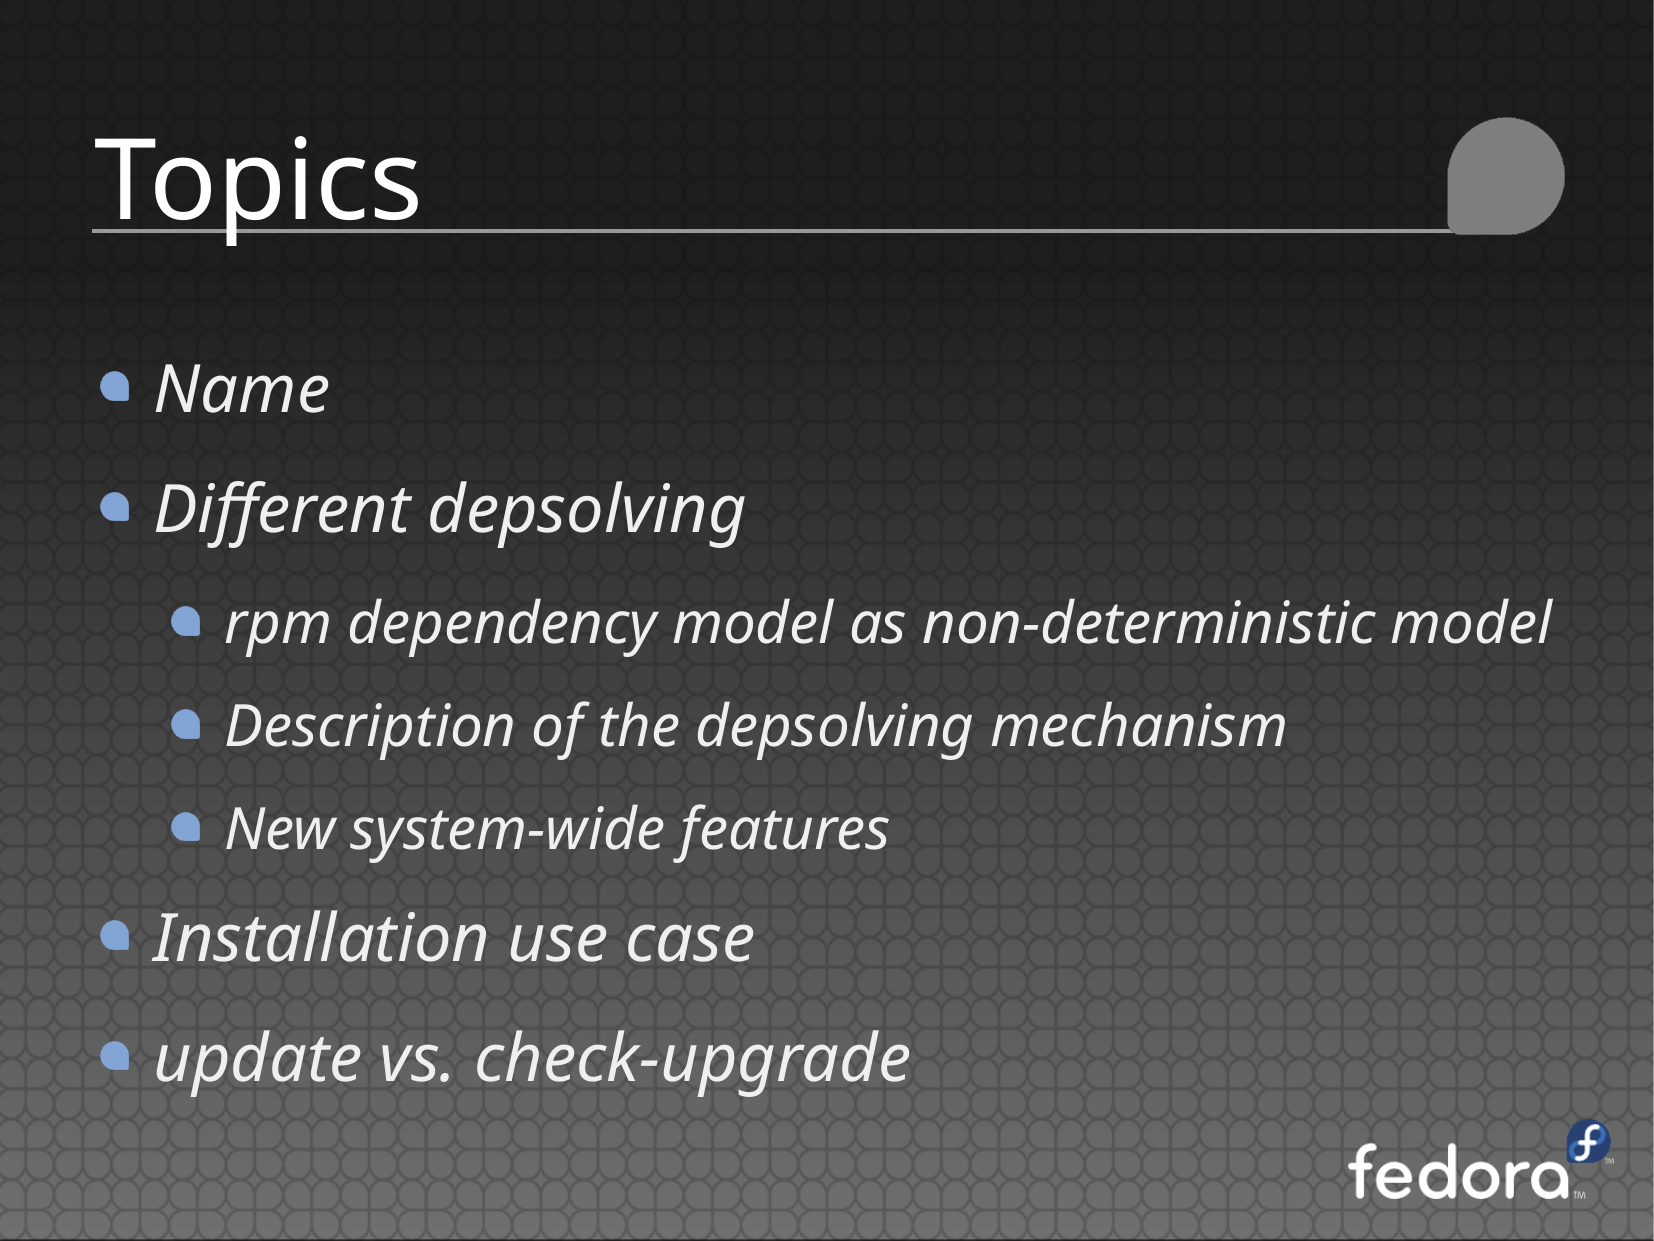

Topics
# Name
Different depsolving
rpm dependency model as non-deterministic model
Description of the depsolving mechanism
New system-wide features
Installation use case
update vs. check-upgrade